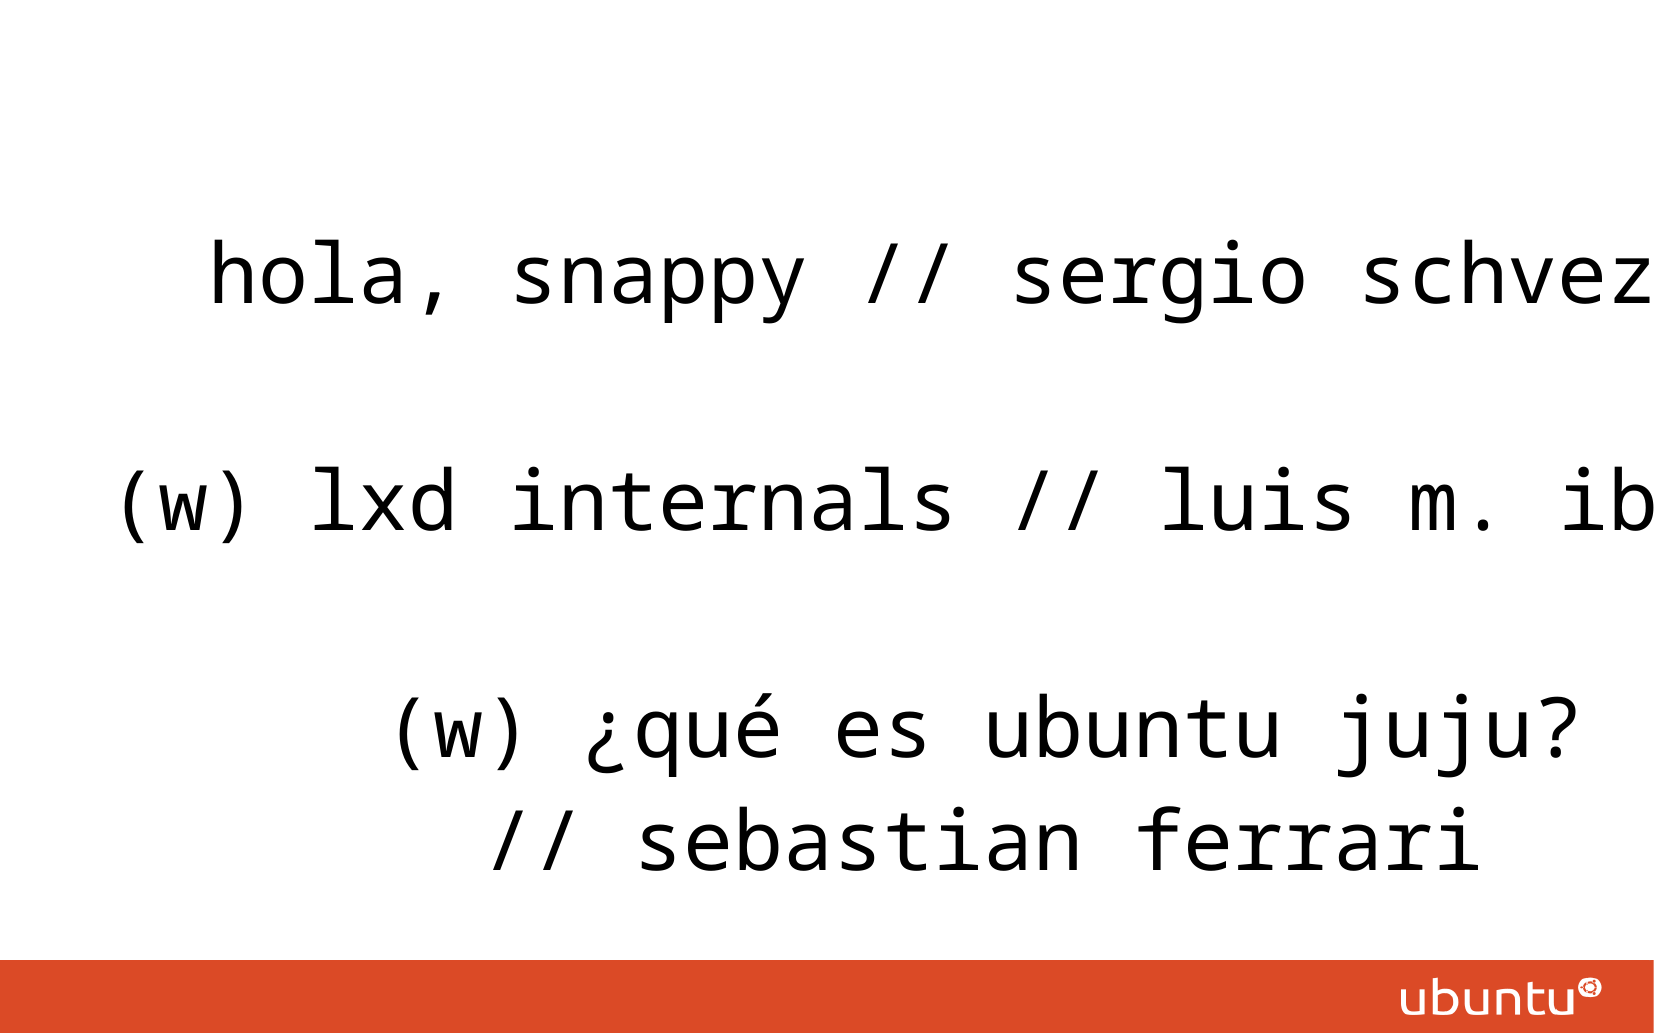

hola, snappy // sergio schvezov
(w) lxd internals // luis m. ibarra
(w) ¿qué es ubuntu juju?
// sebastian ferrari